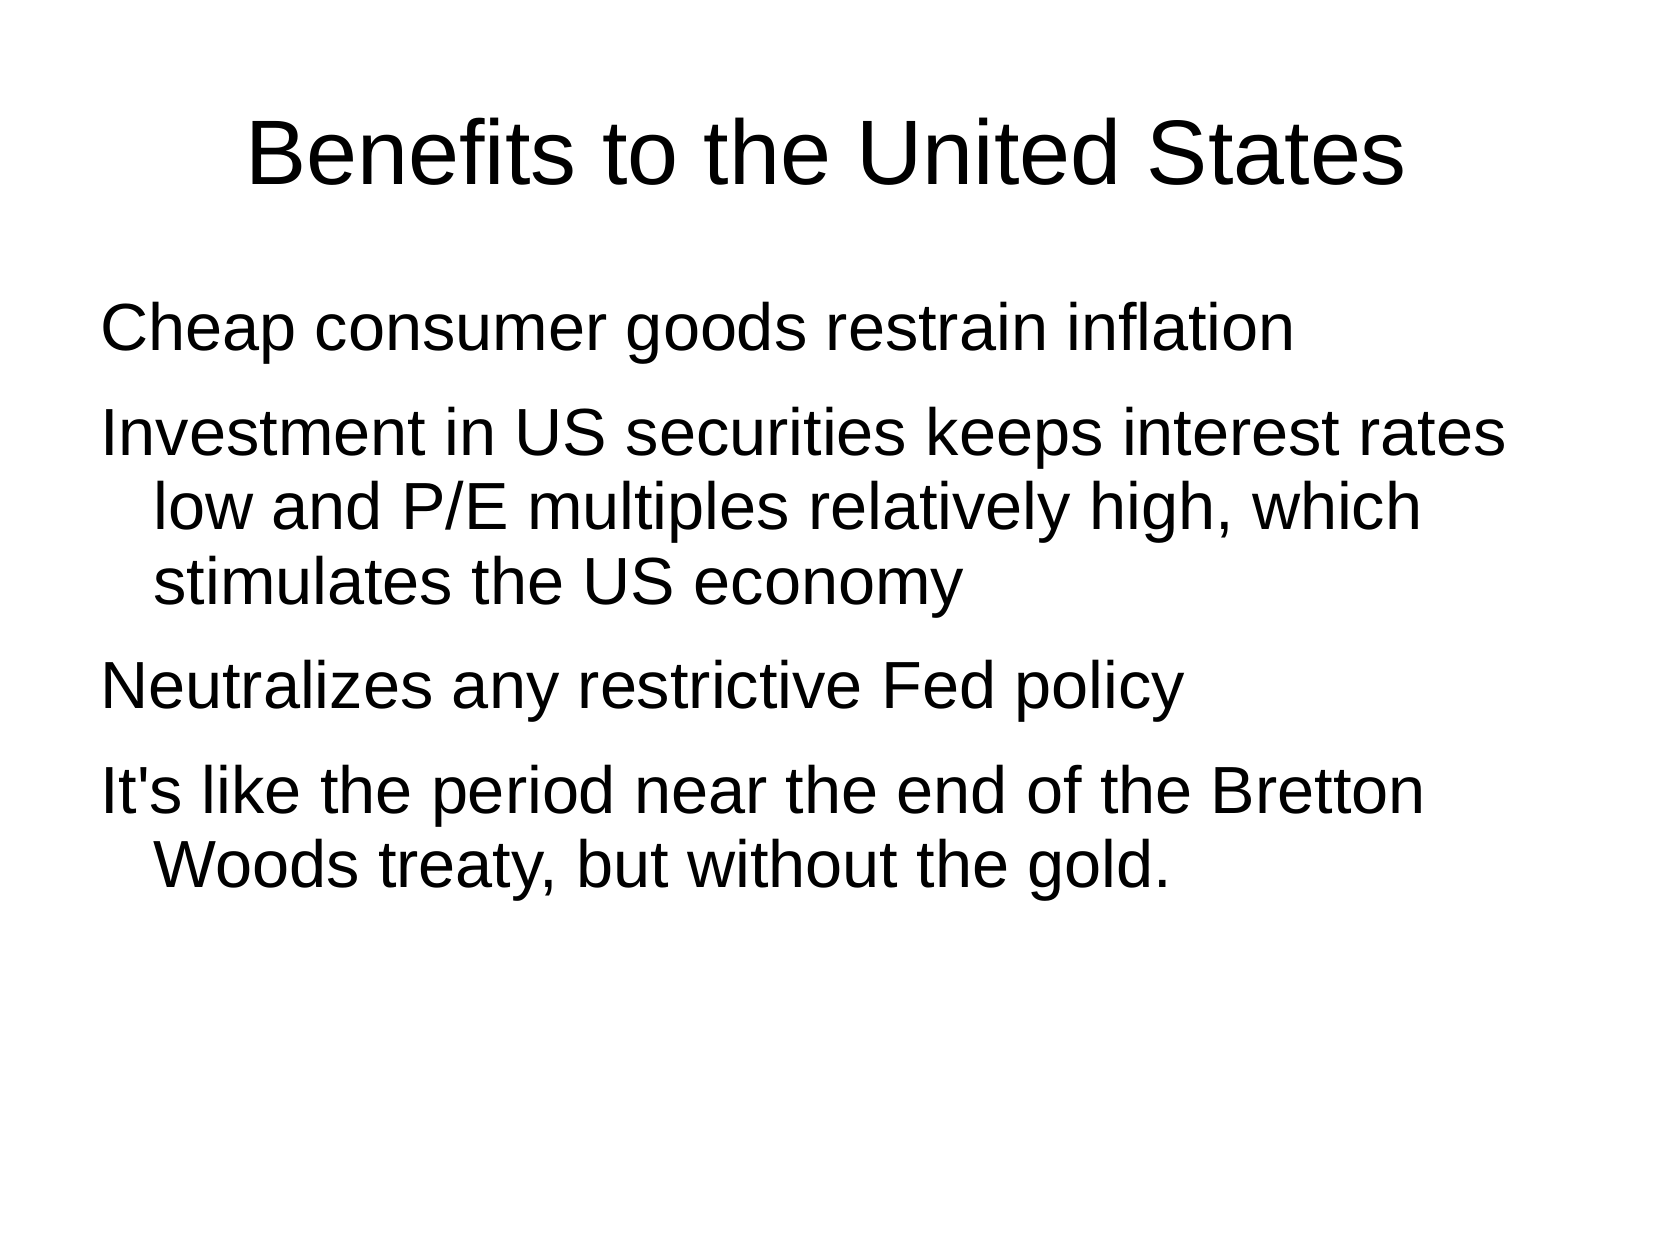

# Benefits to the United States
Cheap consumer goods restrain inflation
Investment in US securities keeps interest rates low and P/E multiples relatively high, which stimulates the US economy
Neutralizes any restrictive Fed policy
It's like the period near the end of the Bretton Woods treaty, but without the gold.